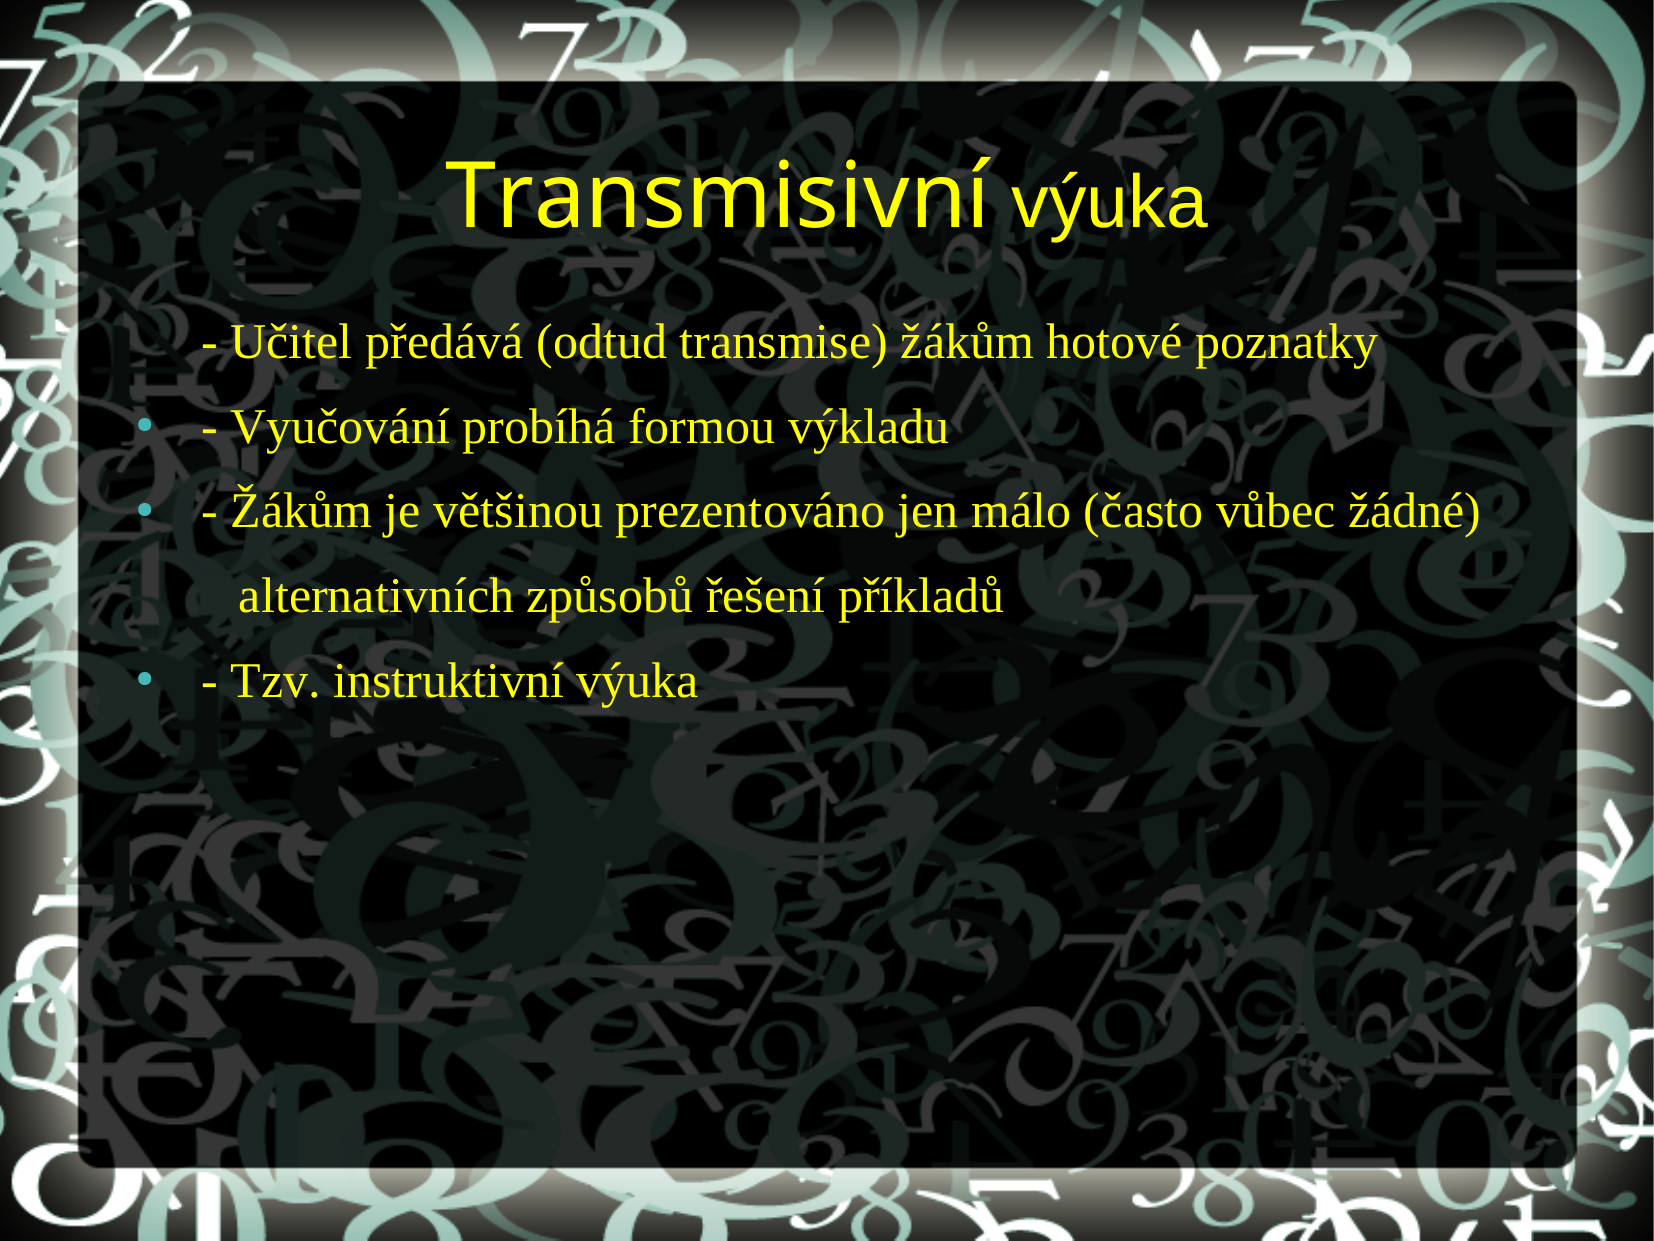

# Transmisivní výuka
 - Učitel předává (odtud transmise) žákům hotové poznatky
 - Vyučování probíhá formou výkladu
 - Žákům je většinou prezentováno jen málo (často vůbec žádné)
 alternativních způsobů řešení příkladů
 - Tzv. instruktivní výuka